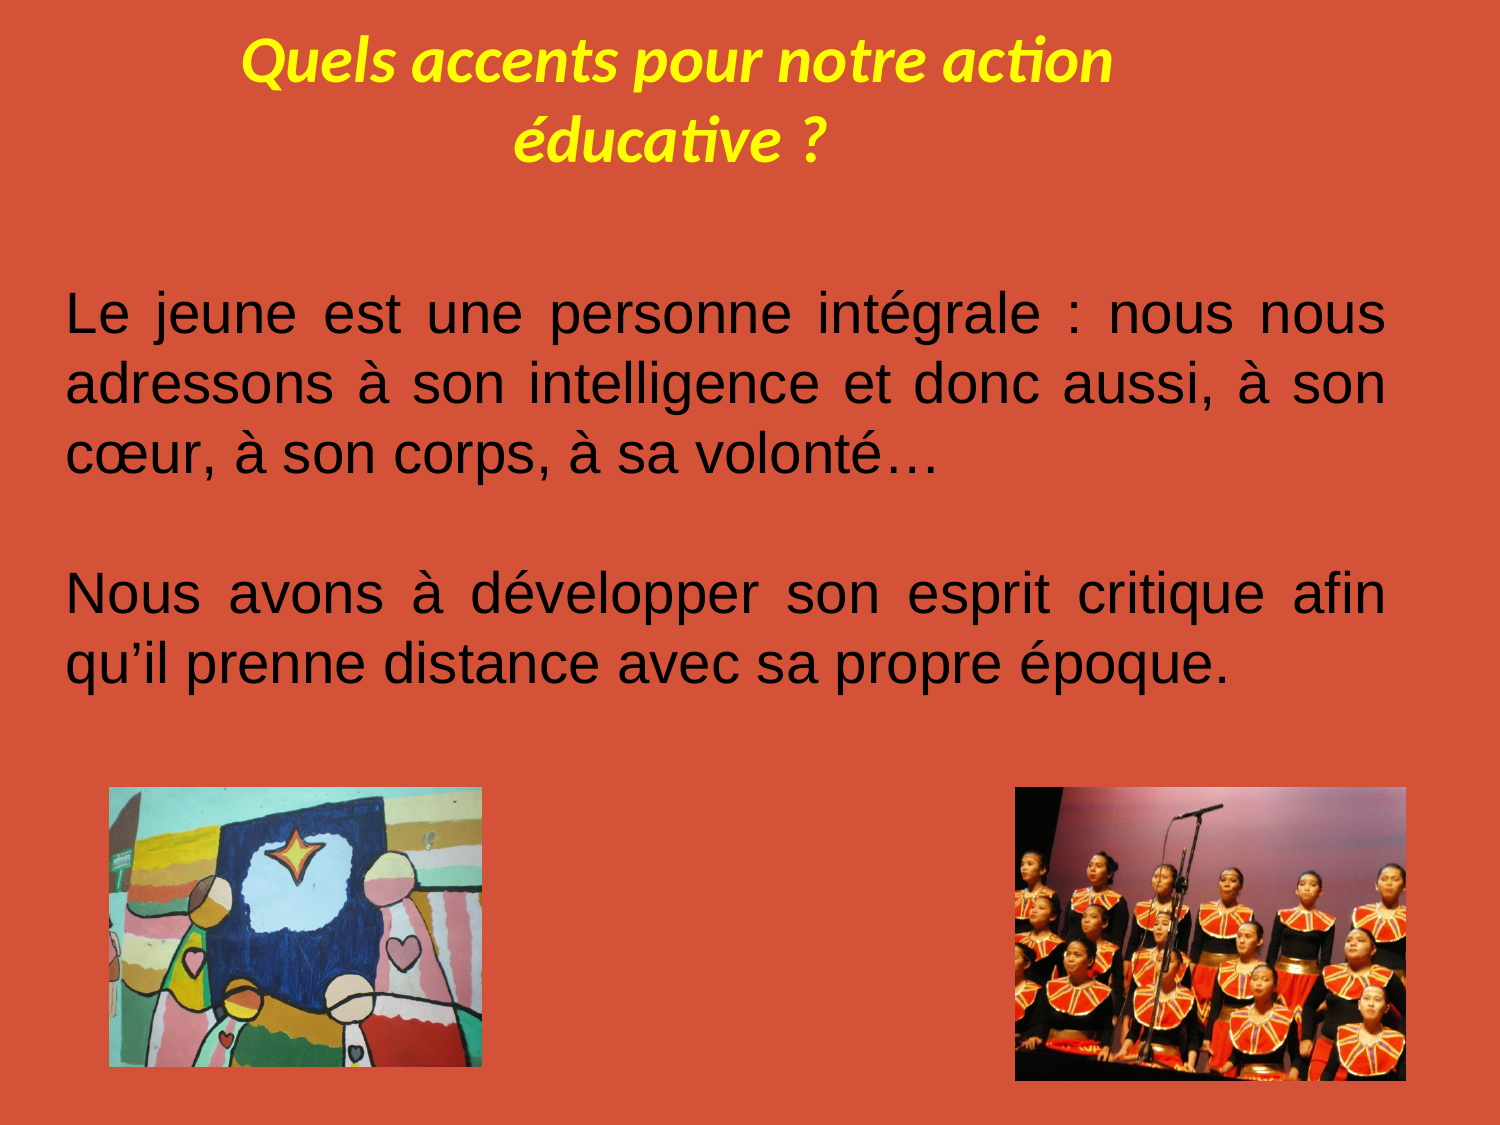

Quels accents pour notre action éducative ?
Le jeune est une personne intégrale : nous nous adressons à son intelligence et donc aussi, à son cœur, à son corps, à sa volonté…
Nous avons à développer son esprit critique afin qu’il prenne distance avec sa propre époque.